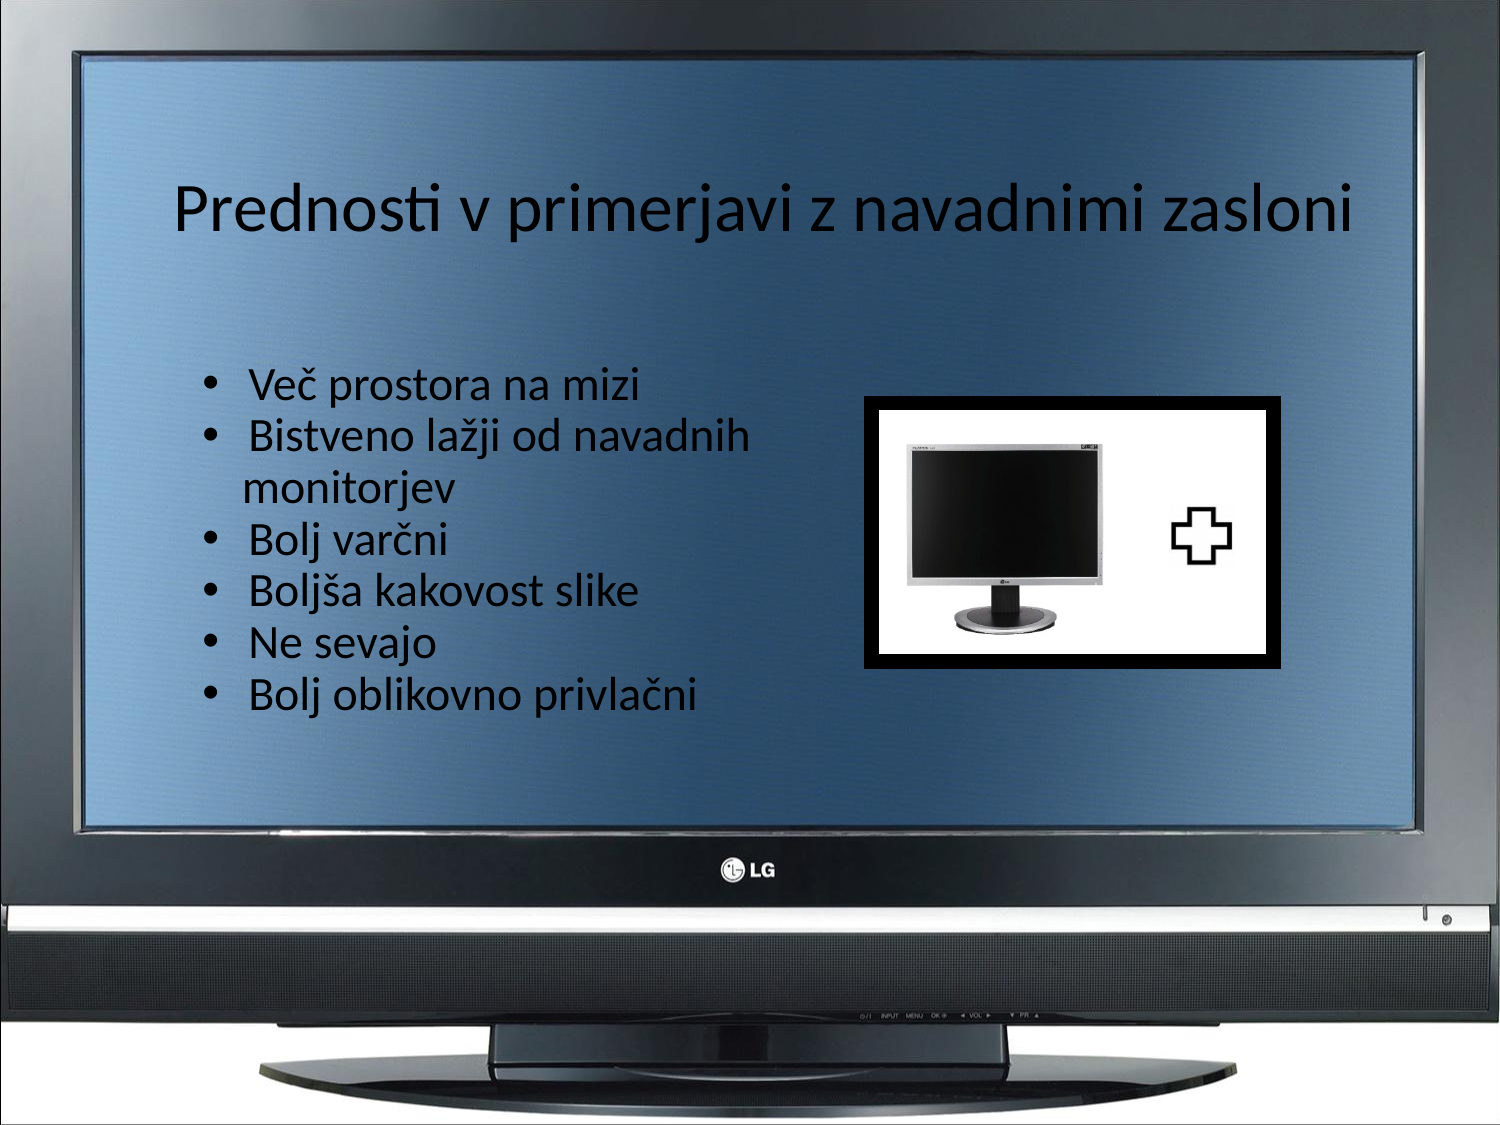

# Prednosti v primerjavi z navadnimi zasloni
 Več prostora na mizi
 Bistveno lažji od navadnih
 monitorjev
 Bolj varčni
 Boljša kakovost slike
 Ne sevajo
 Bolj oblikovno privlačni